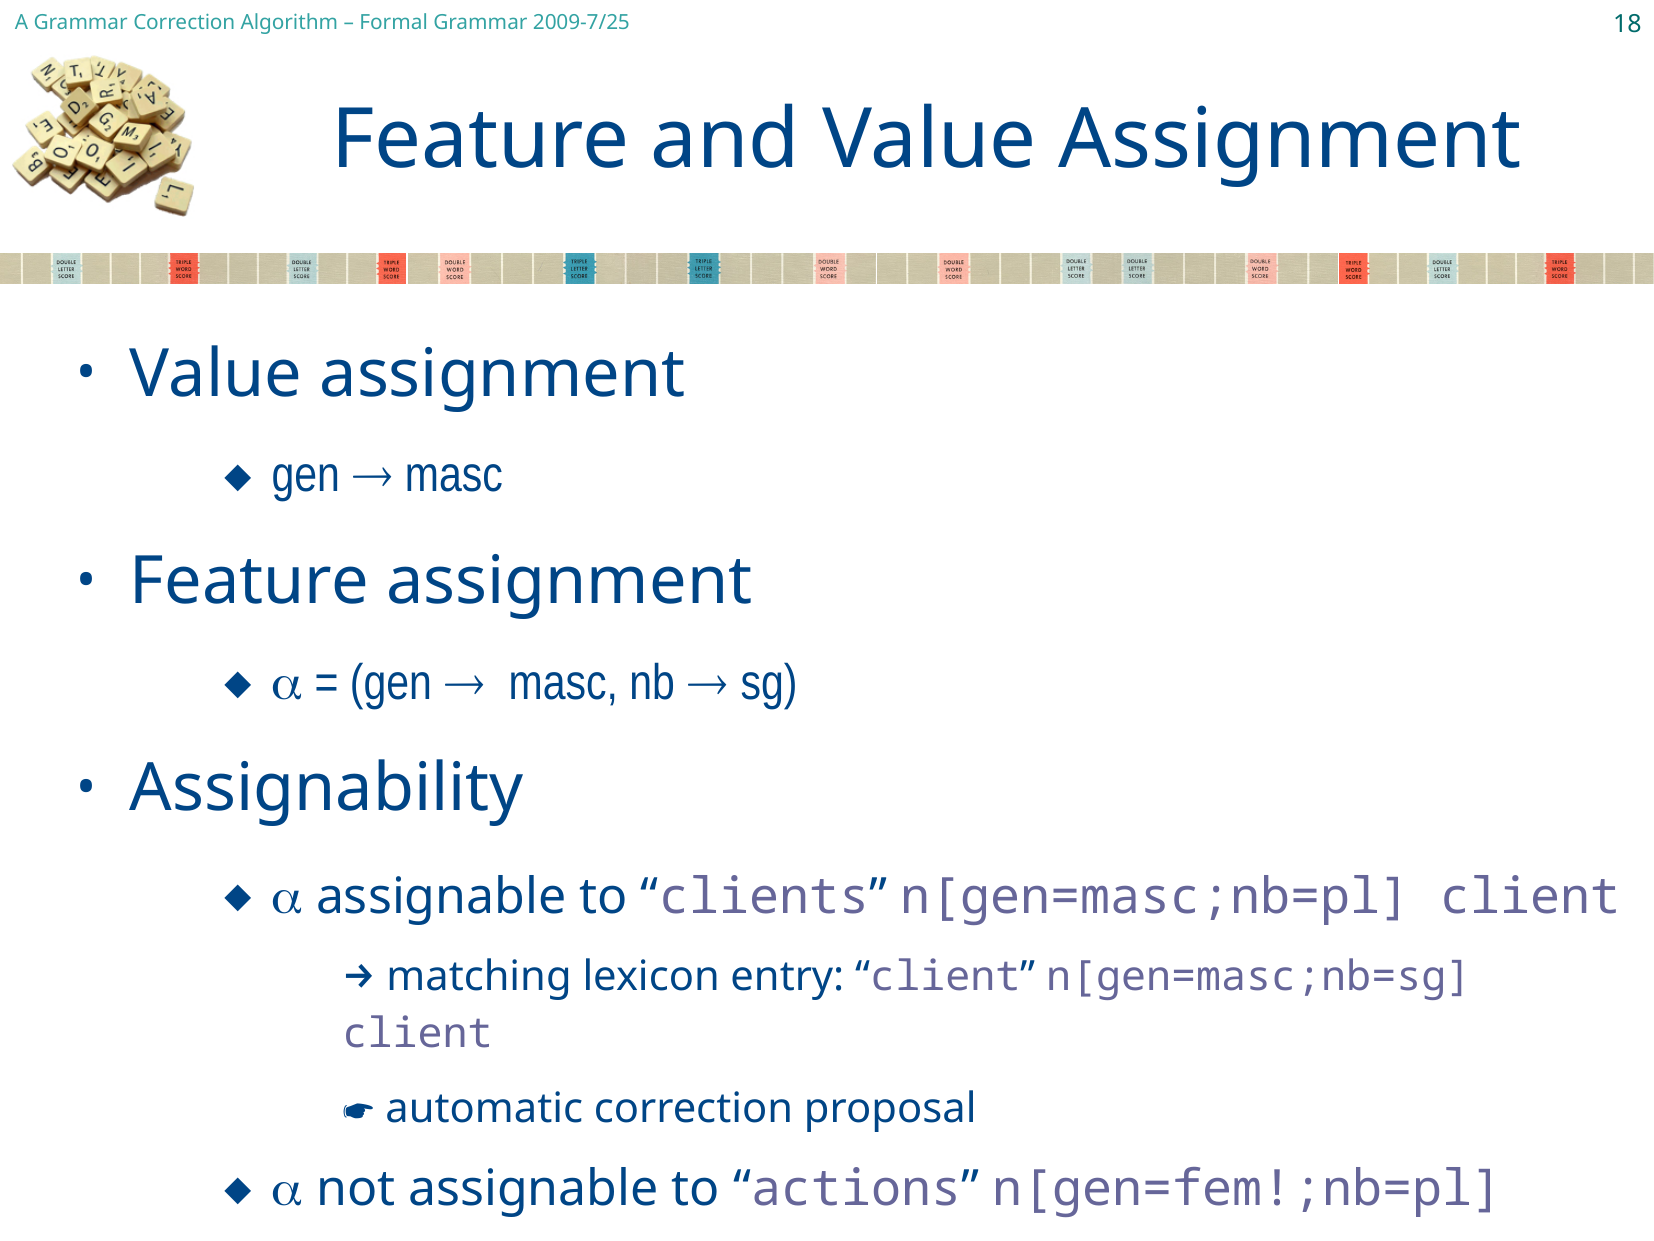

18
# Feature and Value Assignment
Value assignment
gen  masc
Feature assignment
α = (gen  masc, nb  sg)
Assignability
α assignable to “clients” n[gen=masc;nb=pl] client
→ matching lexicon entry: “client” n[gen=masc;nb=sg] client
☛ automatic correction proposal
α not assignable to “actions” n[gen=fem!;nb=pl]